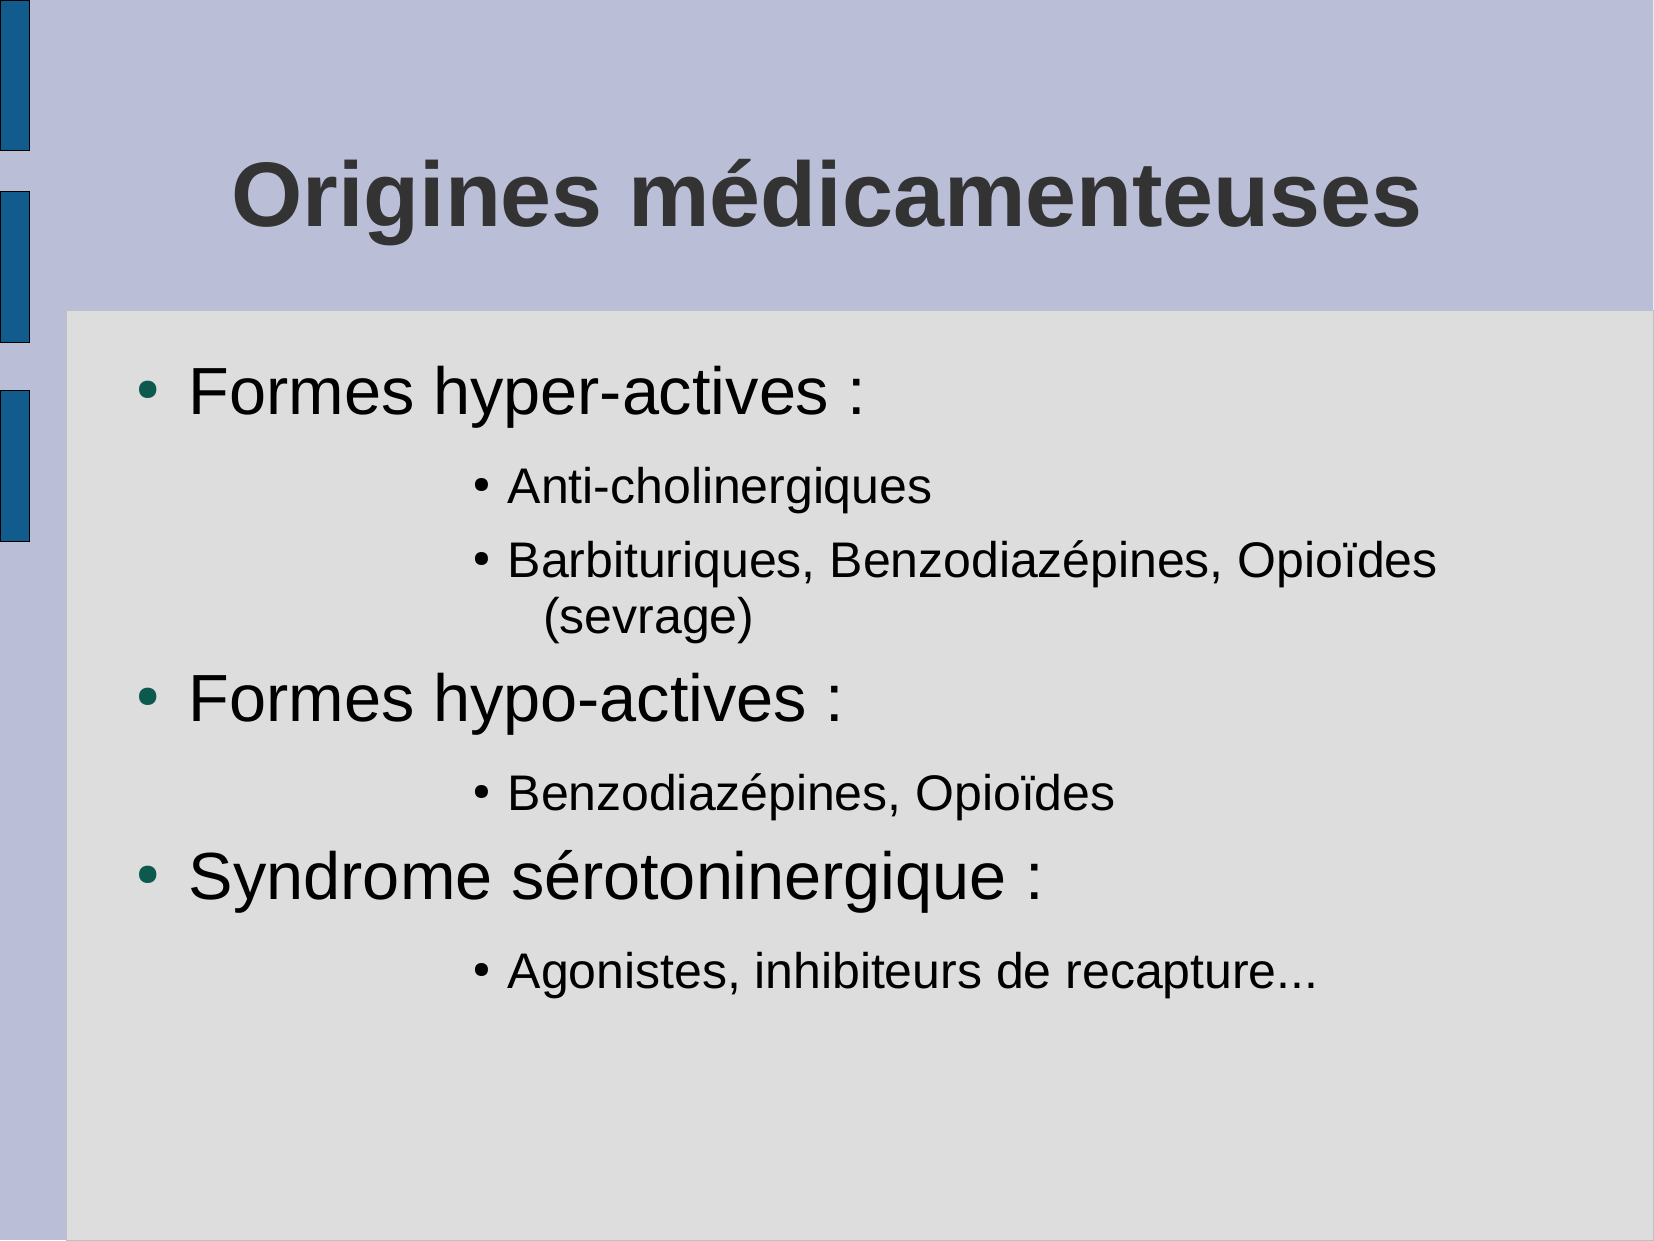

# Origines médicamenteuses
Formes hyper-actives :
Anti-cholinergiques
Barbituriques, Benzodiazépines, Opioïdes (sevrage)
Formes hypo-actives :
Benzodiazépines, Opioïdes
Syndrome sérotoninergique :
Agonistes, inhibiteurs de recapture...